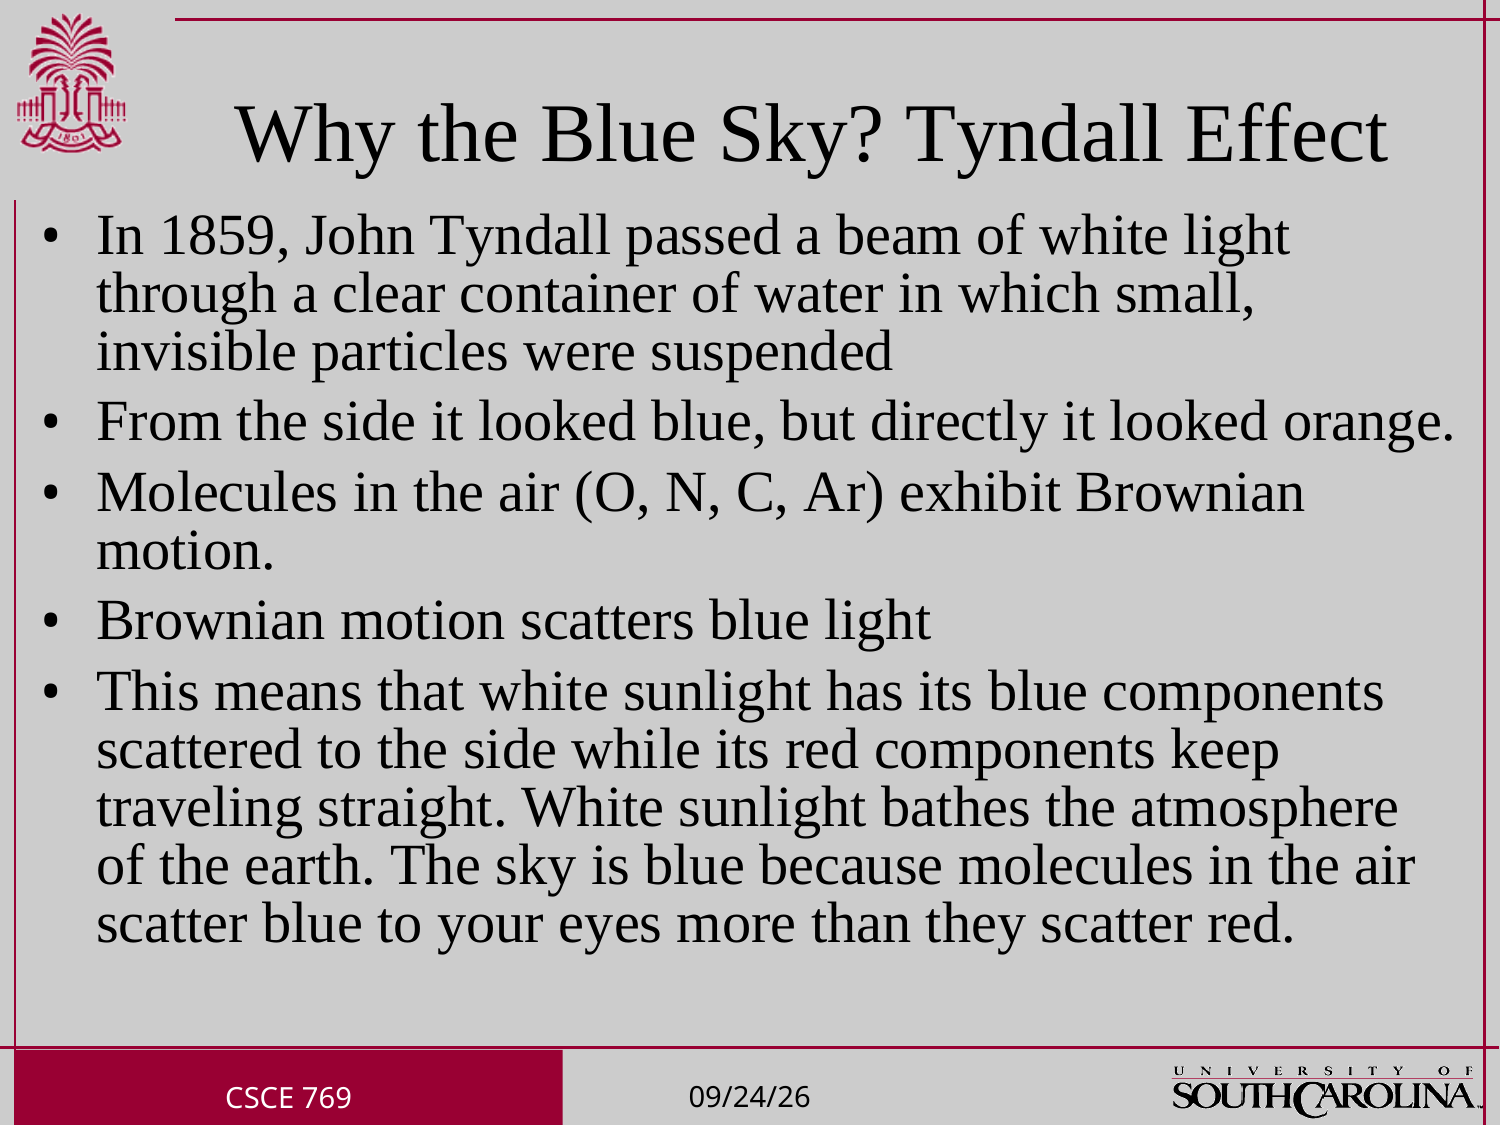

# Why the Blue Sky? Tyndall Effect
In 1859, John Tyndall passed a beam of white light through a clear container of water in which small, invisible particles were suspended
From the side it looked blue, but directly it looked orange.
Molecules in the air (O, N, C, Ar) exhibit Brownian motion.
Brownian motion scatters blue light
This means that white sunlight has its blue components scattered to the side while its red components keep traveling straight. White sunlight bathes the atmosphere of the earth. The sky is blue because molecules in the air scatter blue to your eyes more than they scatter red.